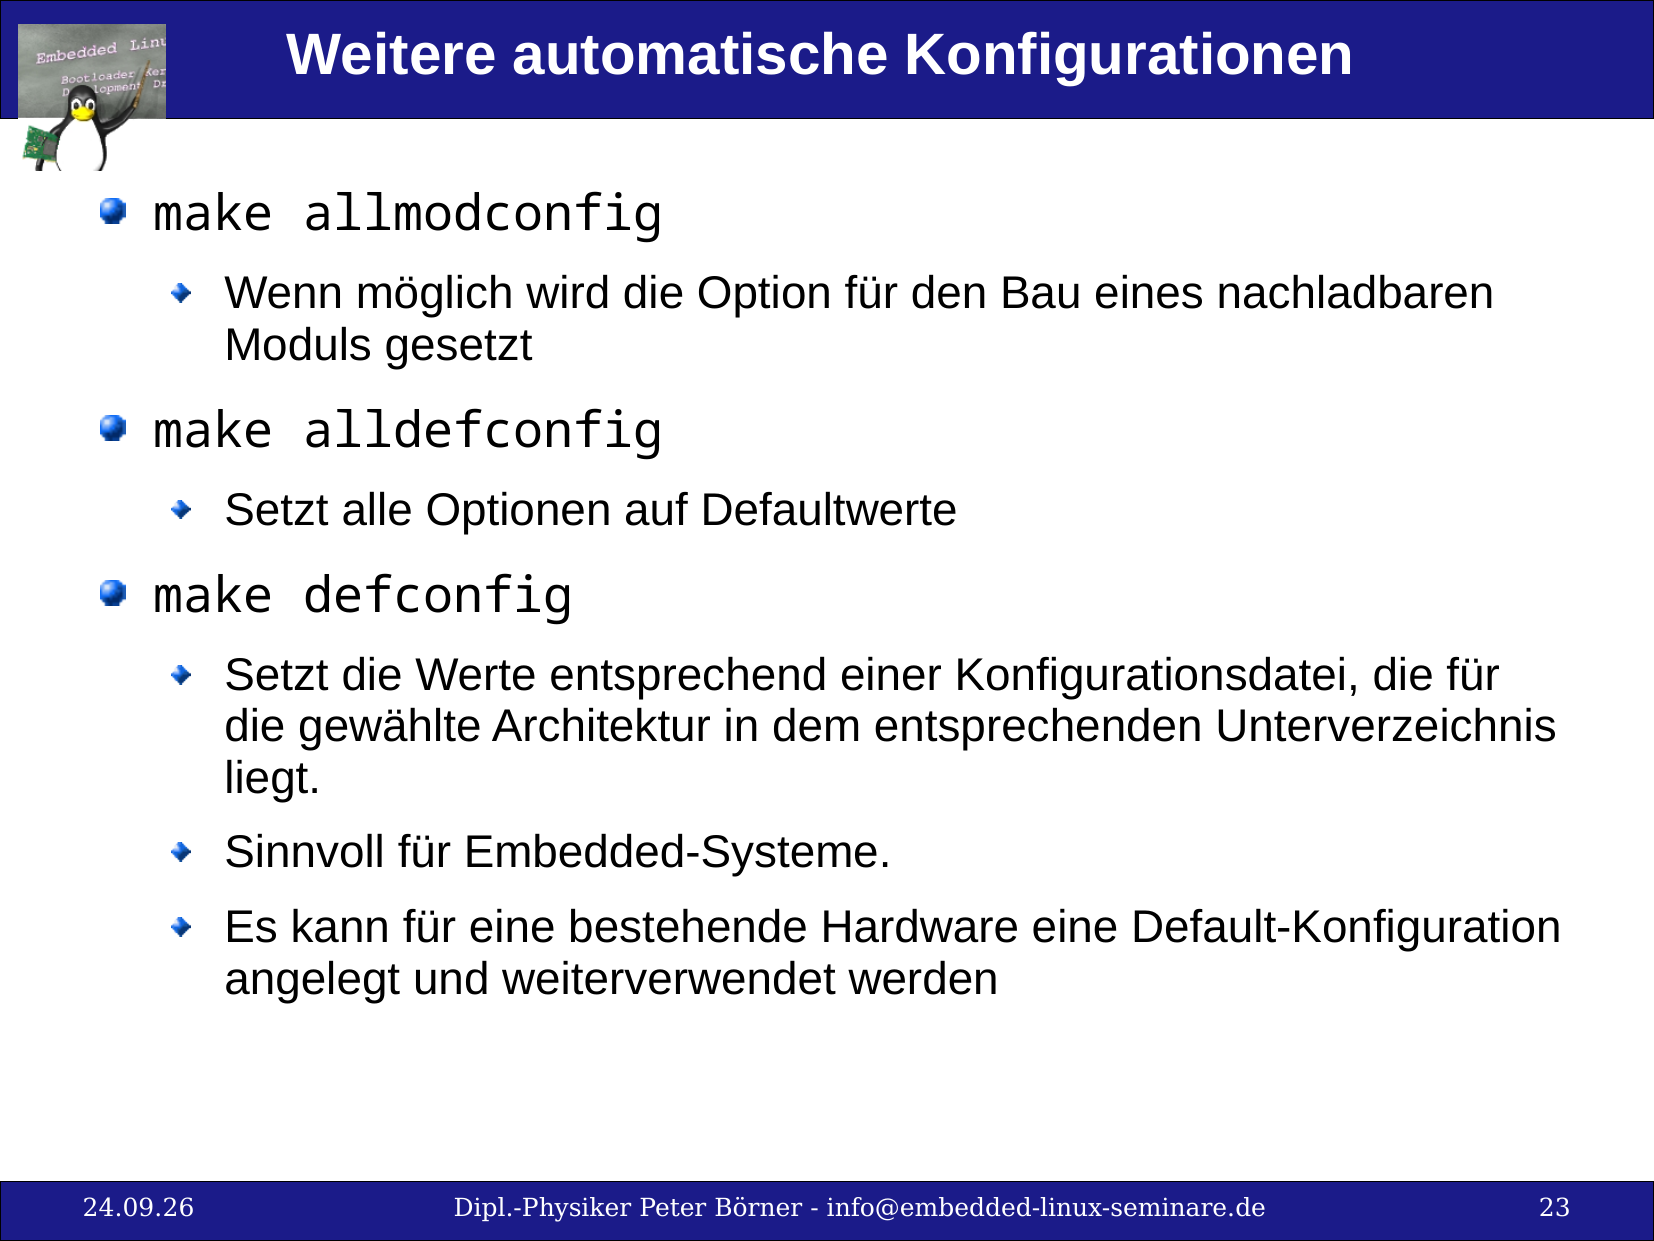

# Weitere automatische Konfigurationen
make allmodconfig
Wenn möglich wird die Option für den Bau eines nachladbaren Moduls gesetzt
make alldefconfig
Setzt alle Optionen auf Defaultwerte
make defconfig
Setzt die Werte entsprechend einer Konfigurationsdatei, die für die gewählte Architektur in dem entsprechenden Unterverzeichnis liegt.
Sinnvoll für Embedded-Systeme.
Es kann für eine bestehende Hardware eine Default-Konfiguration angelegt und weiterverwendet werden
 Dipl.-Physiker Peter Börner - info@embedded-linux-seminare.de
23